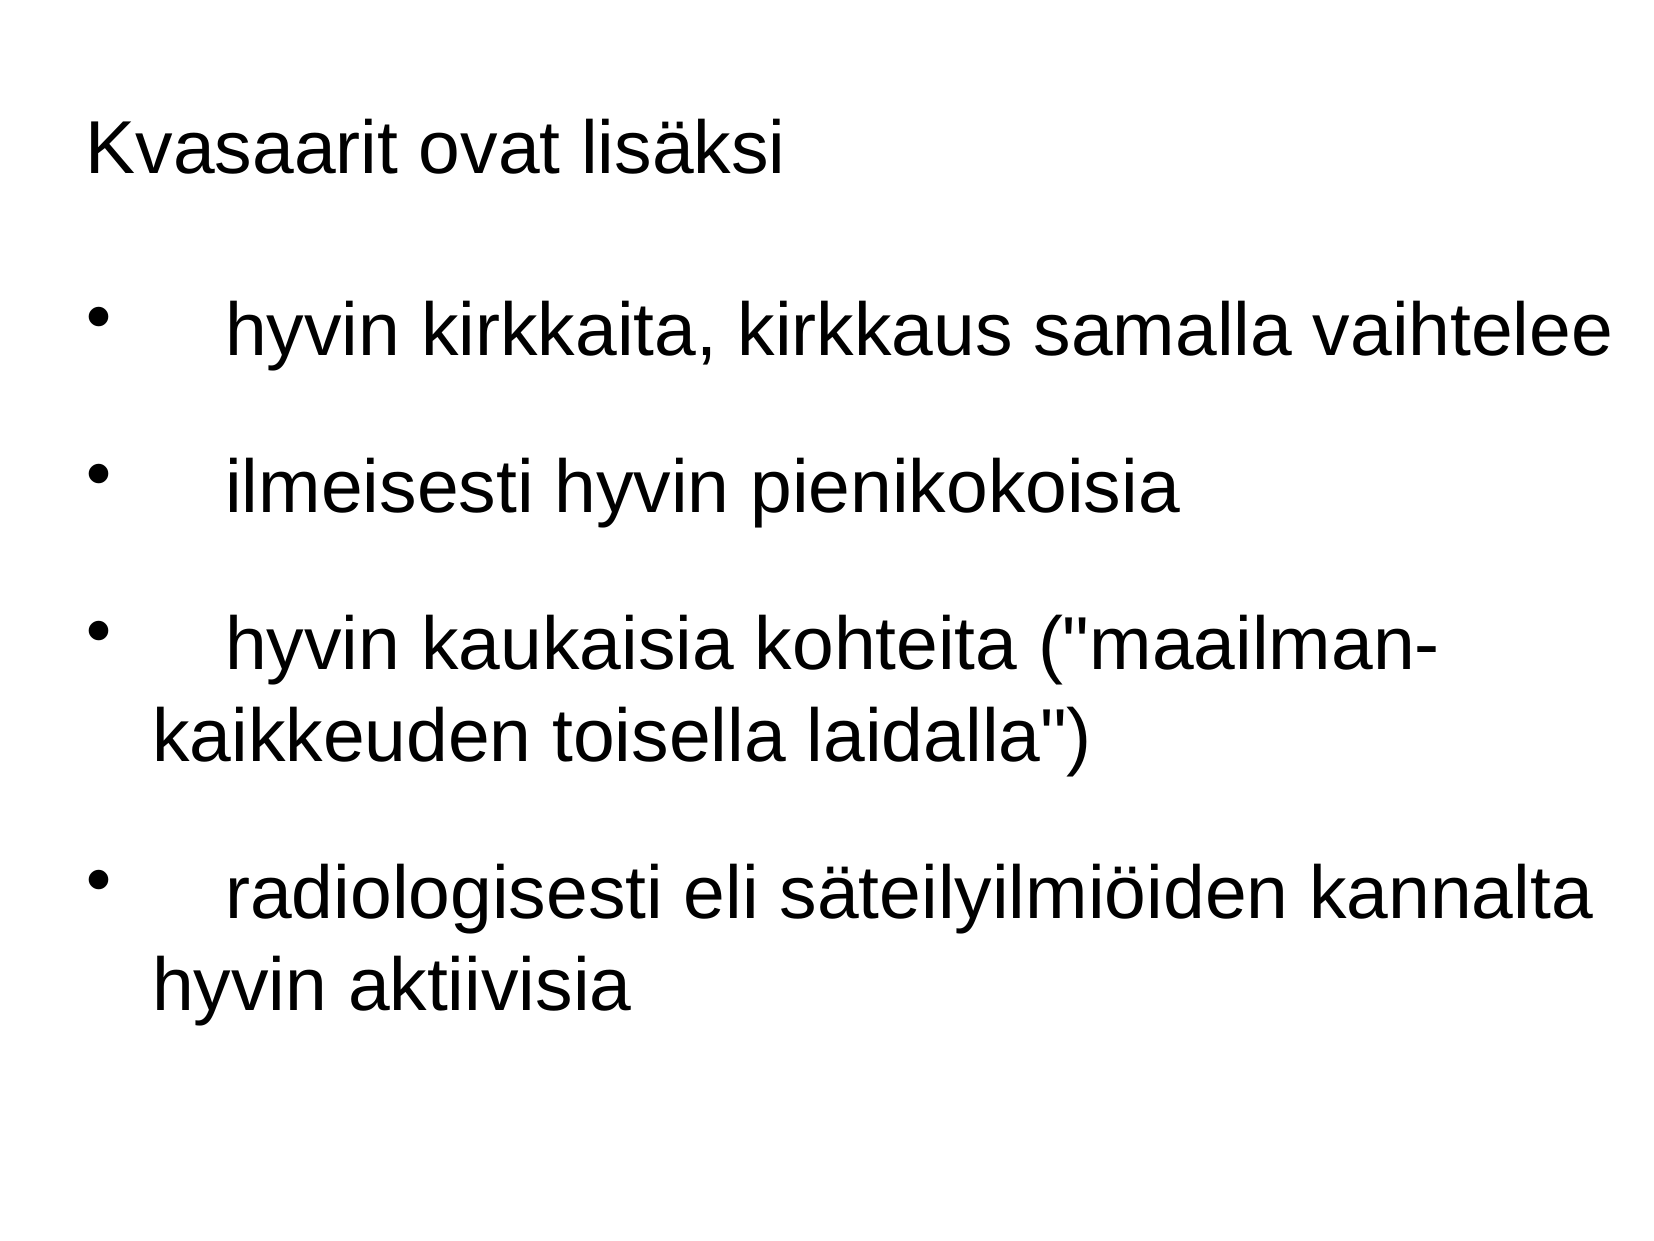

Kvasaarit ovat lisäksi
 hyvin kirkkaita, kirkkaus samalla vaihtelee
 ilmeisesti hyvin pienikokoisia
 hyvin kaukaisia kohteita ("maailman- kaikkeuden toisella laidalla")
 radiologisesti eli säteilyilmiöiden kannalta
hyvin aktiivisia